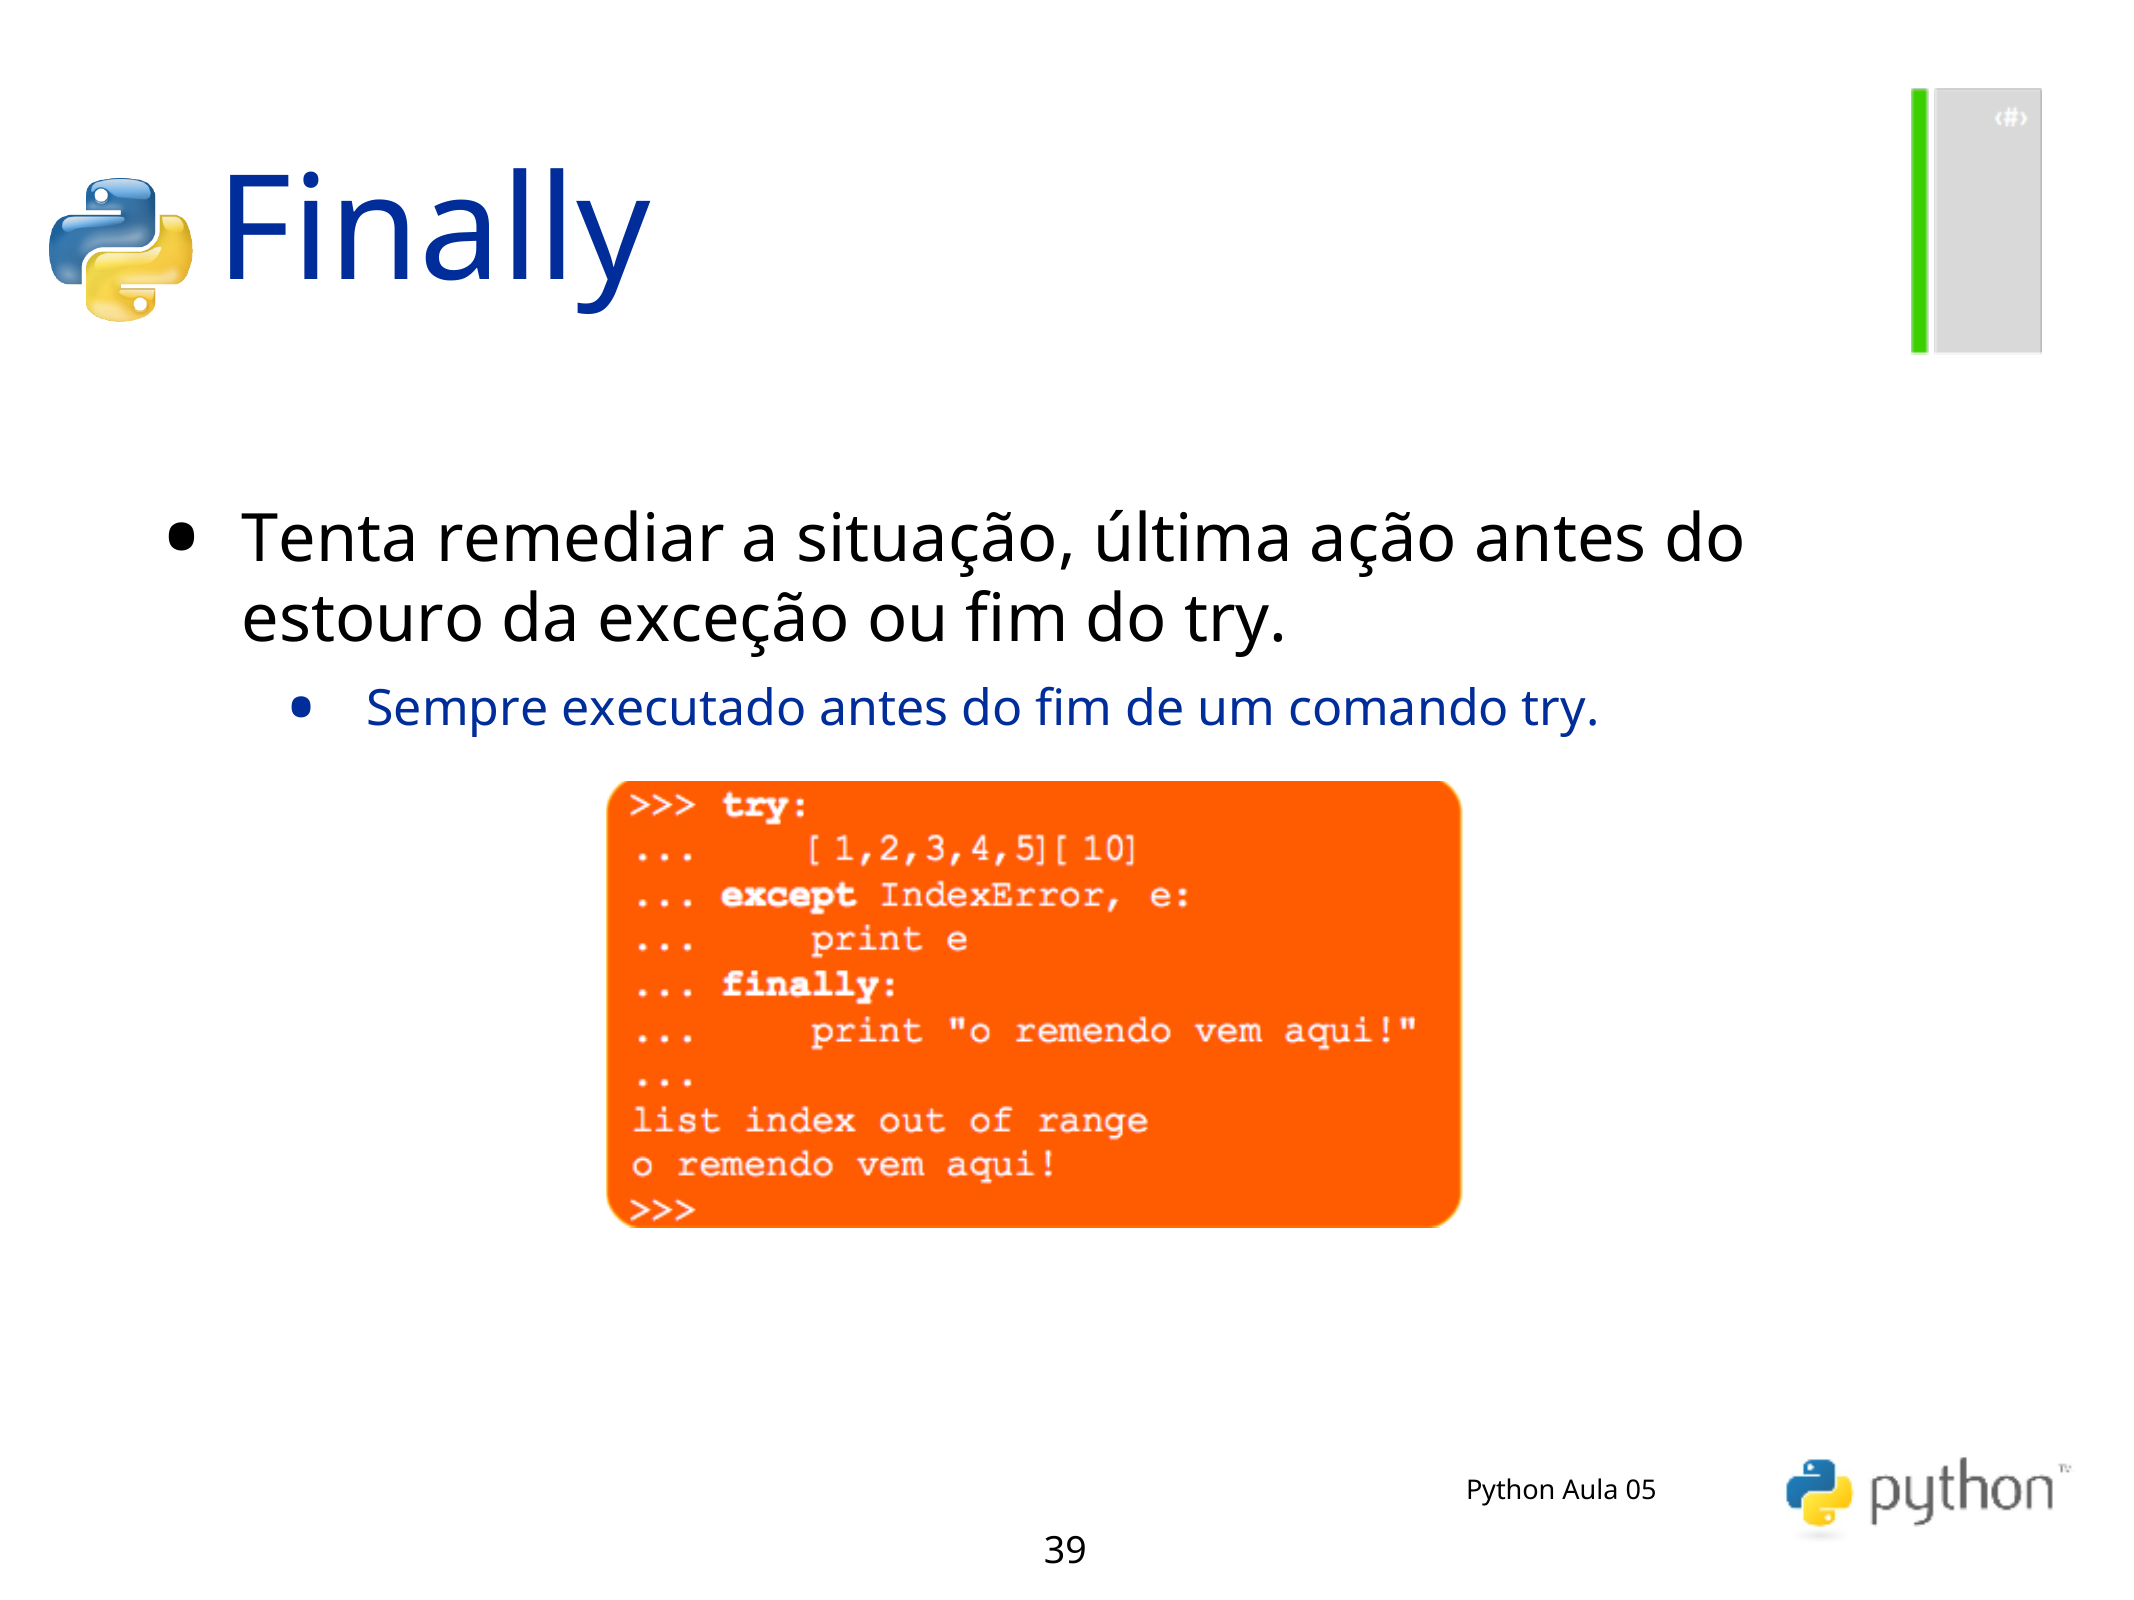

# Finally
Tenta remediar a situação, última ação antes do estouro da exceção ou fim do try.
Sempre executado antes do fim de um comando try.
Python Aula 05